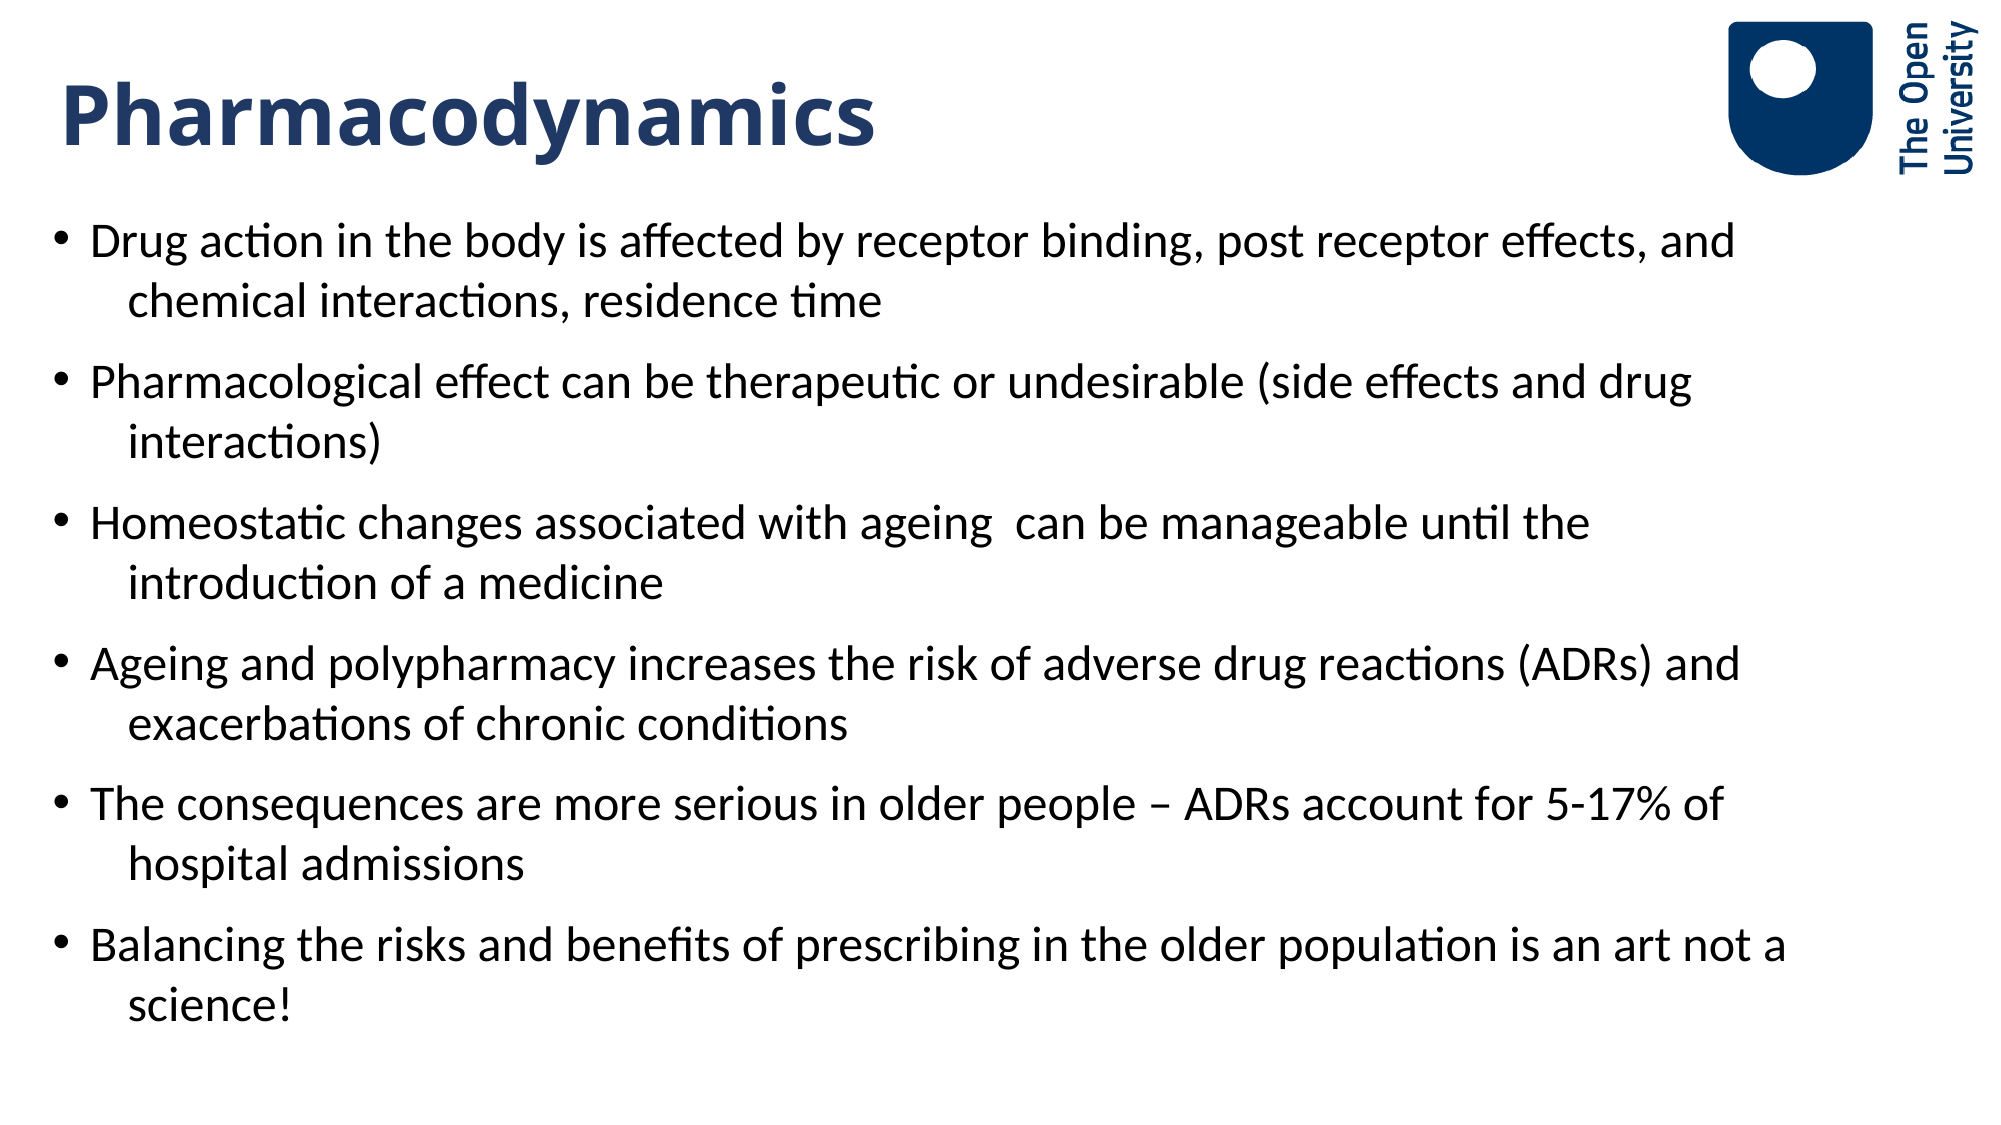

# Pharmacodynamics
Drug action in the body is affected by receptor binding, post receptor effects, and chemical interactions, residence time
Pharmacological effect can be therapeutic or undesirable (side effects and drug interactions)
Homeostatic changes associated with ageing can be manageable until the introduction of a medicine
Ageing and polypharmacy increases the risk of adverse drug reactions (ADRs) and exacerbations of chronic conditions
The consequences are more serious in older people – ADRs account for 5-17% of hospital admissions
Balancing the risks and benefits of prescribing in the older population is an art not a science!